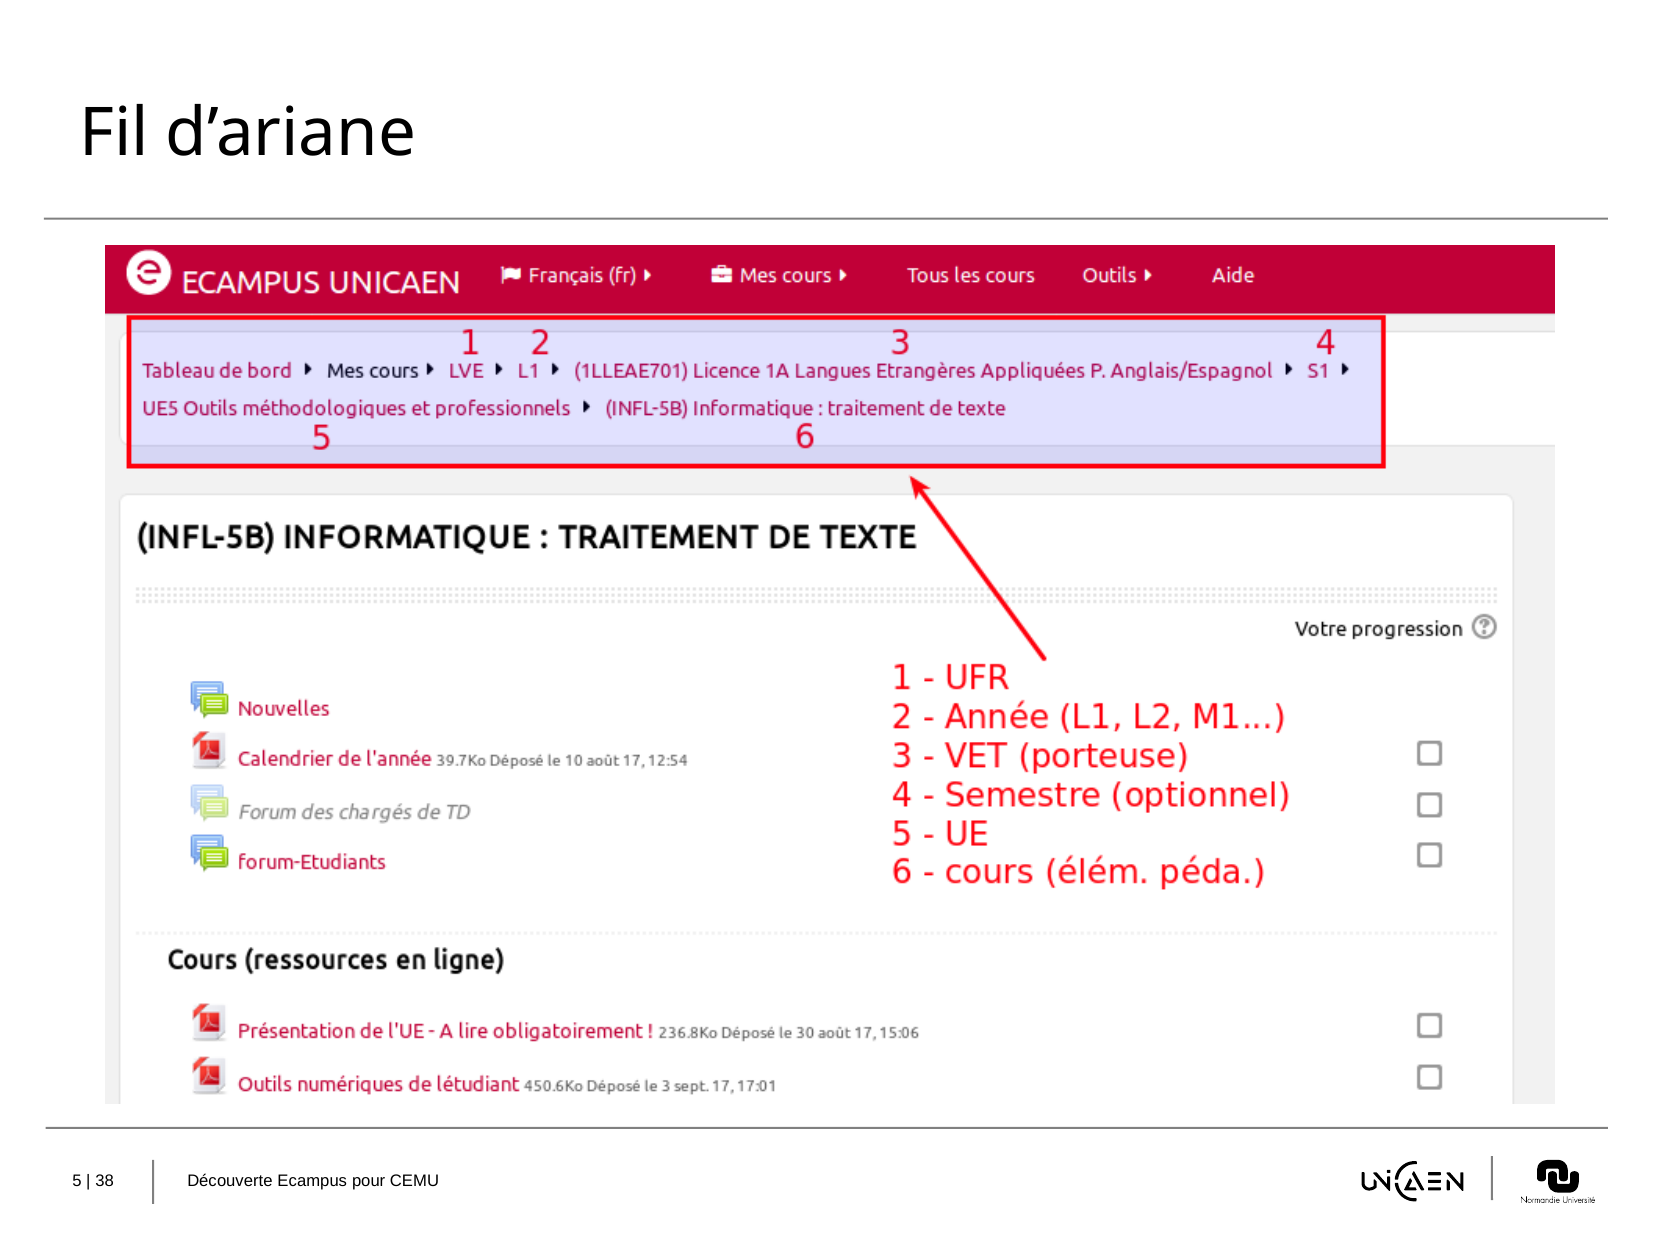

# Fil d’ariane
5
Découverte Ecampus pourn les personnels administratifs